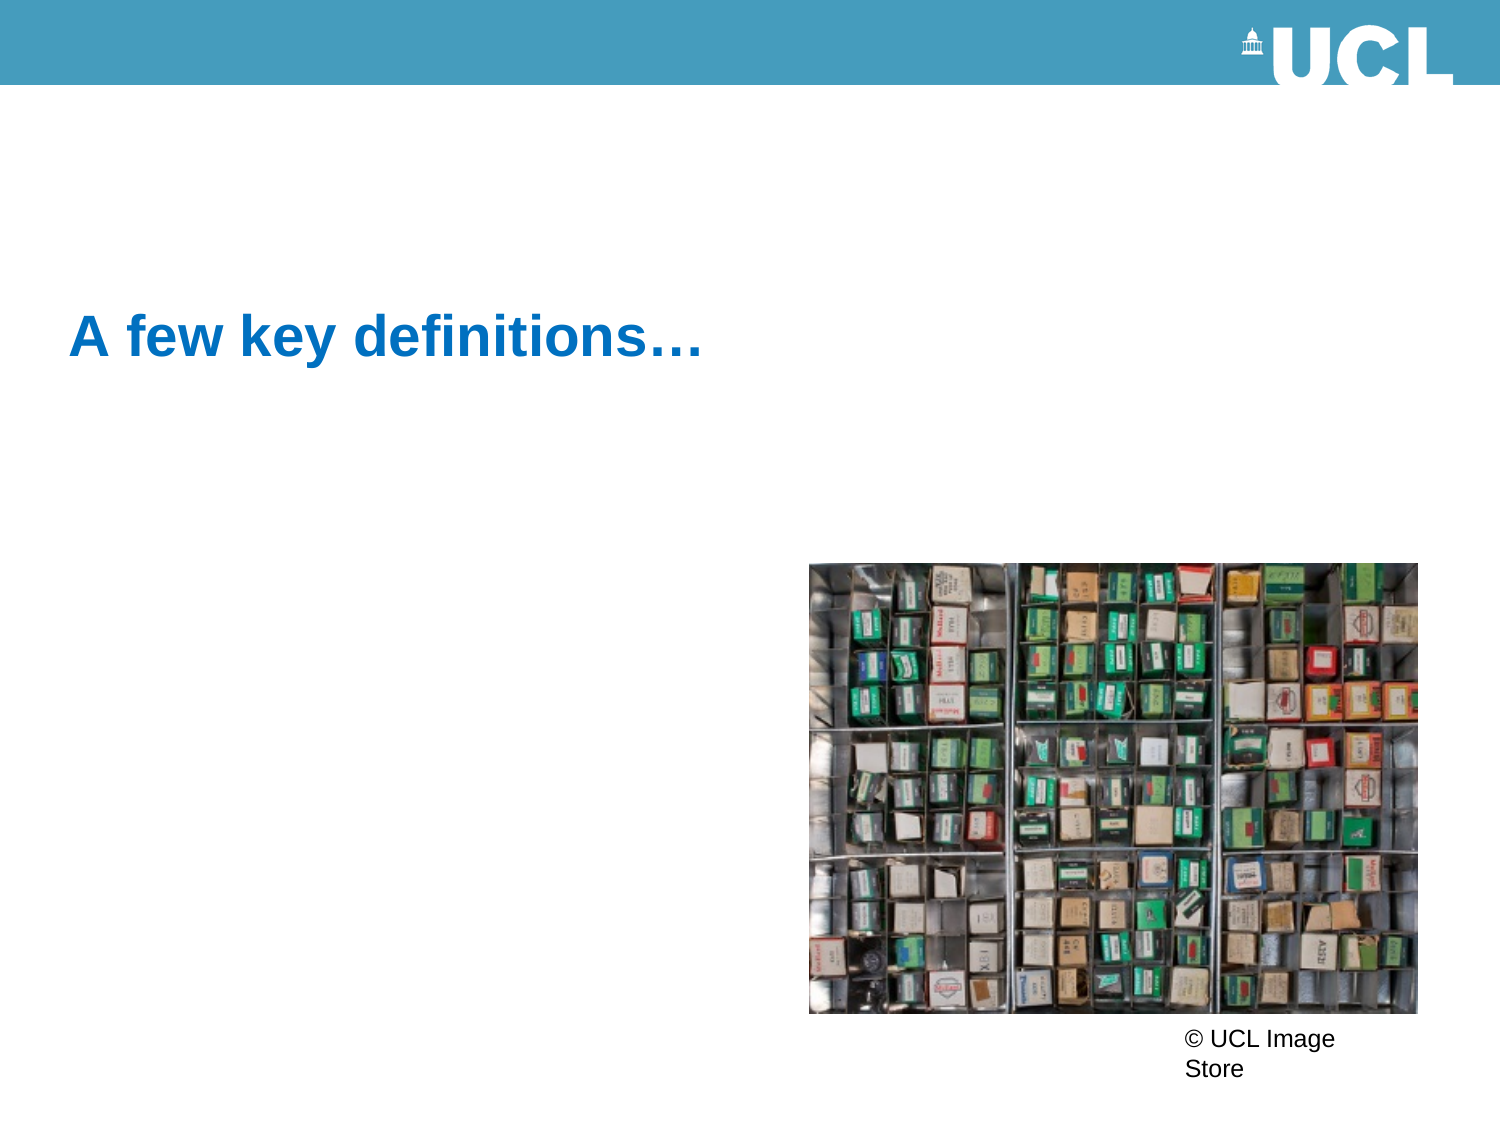

# A few key definitions…
© UCL Image Store